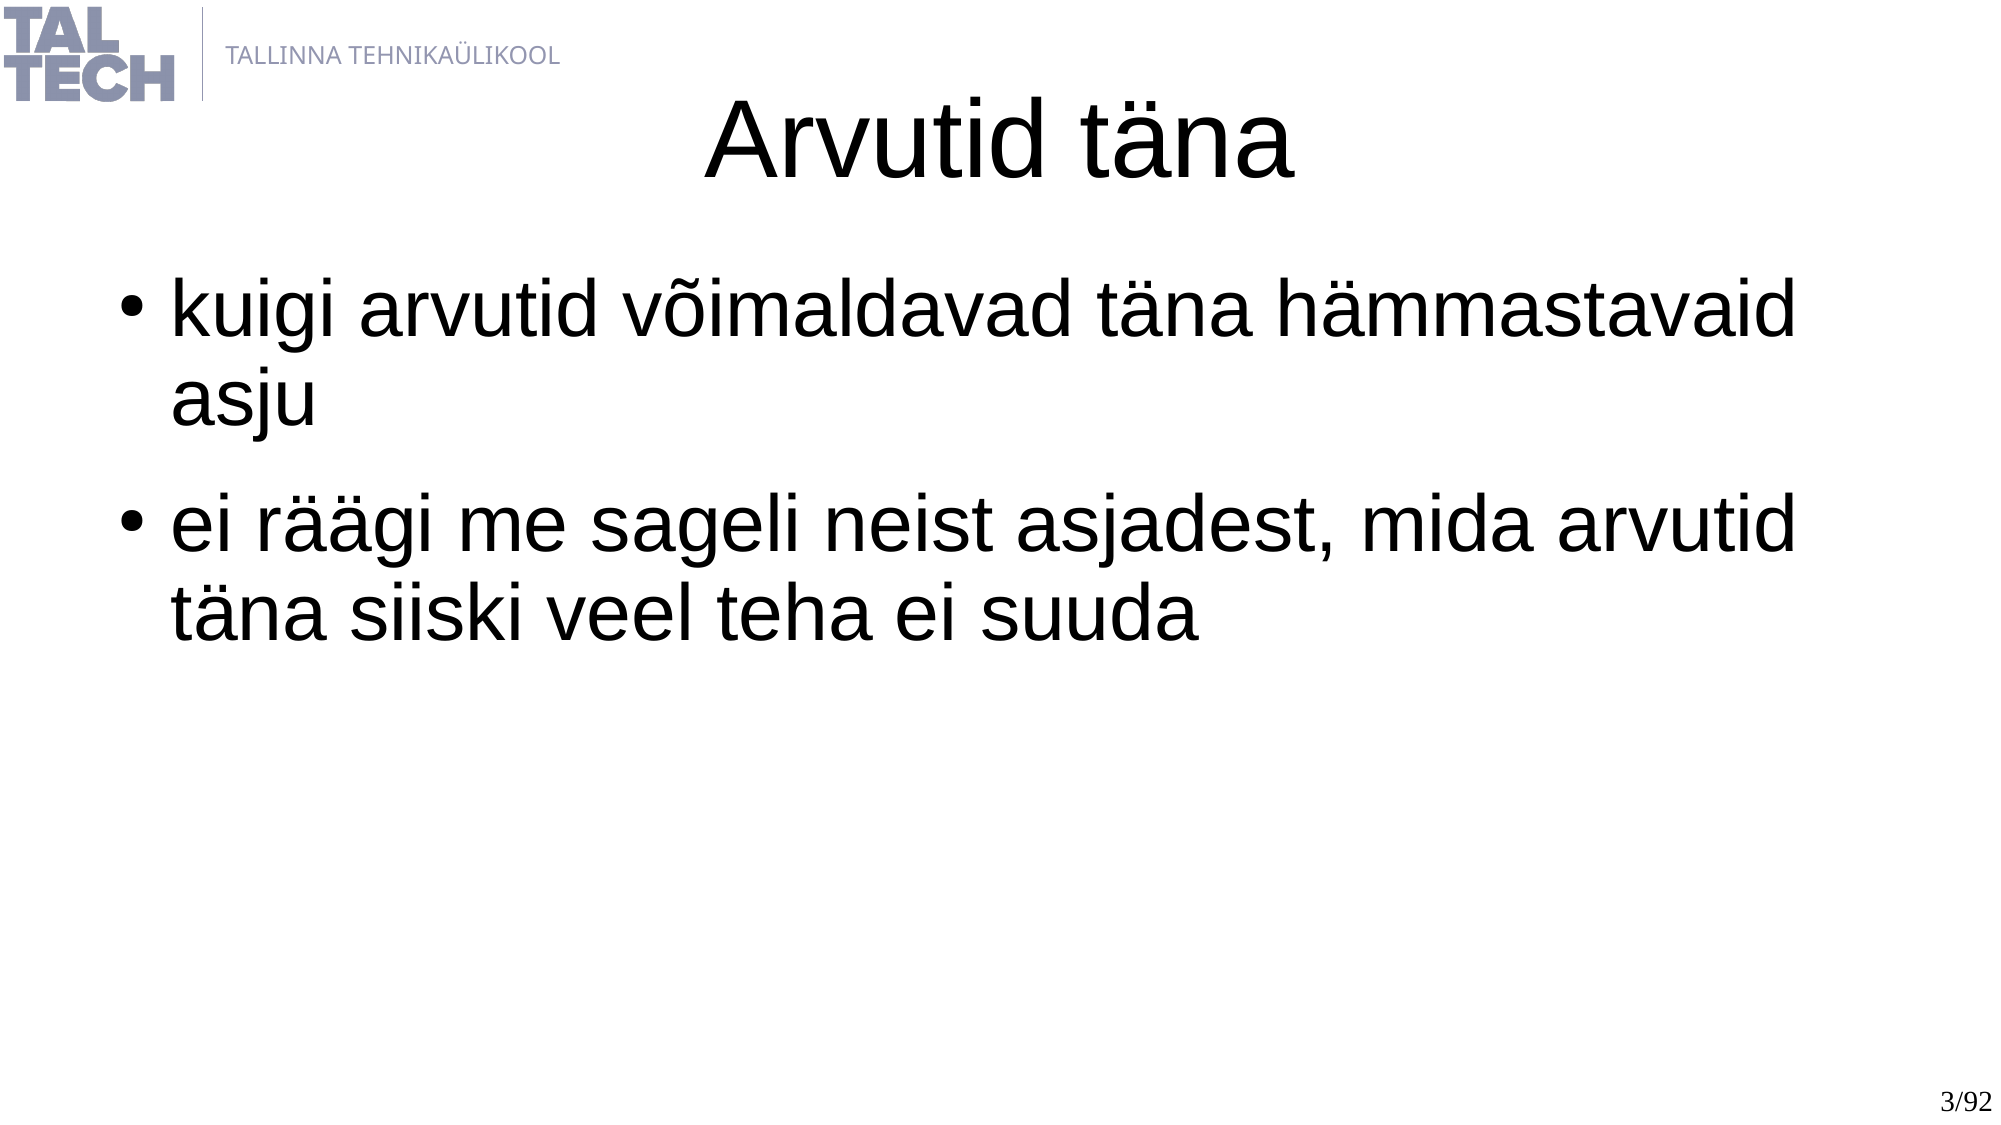

# Arvutid täna
kuigi arvutid võimaldavad täna hämmastavaid asju
ei räägi me sageli neist asjadest, mida arvutid täna siiski veel teha ei suuda
3